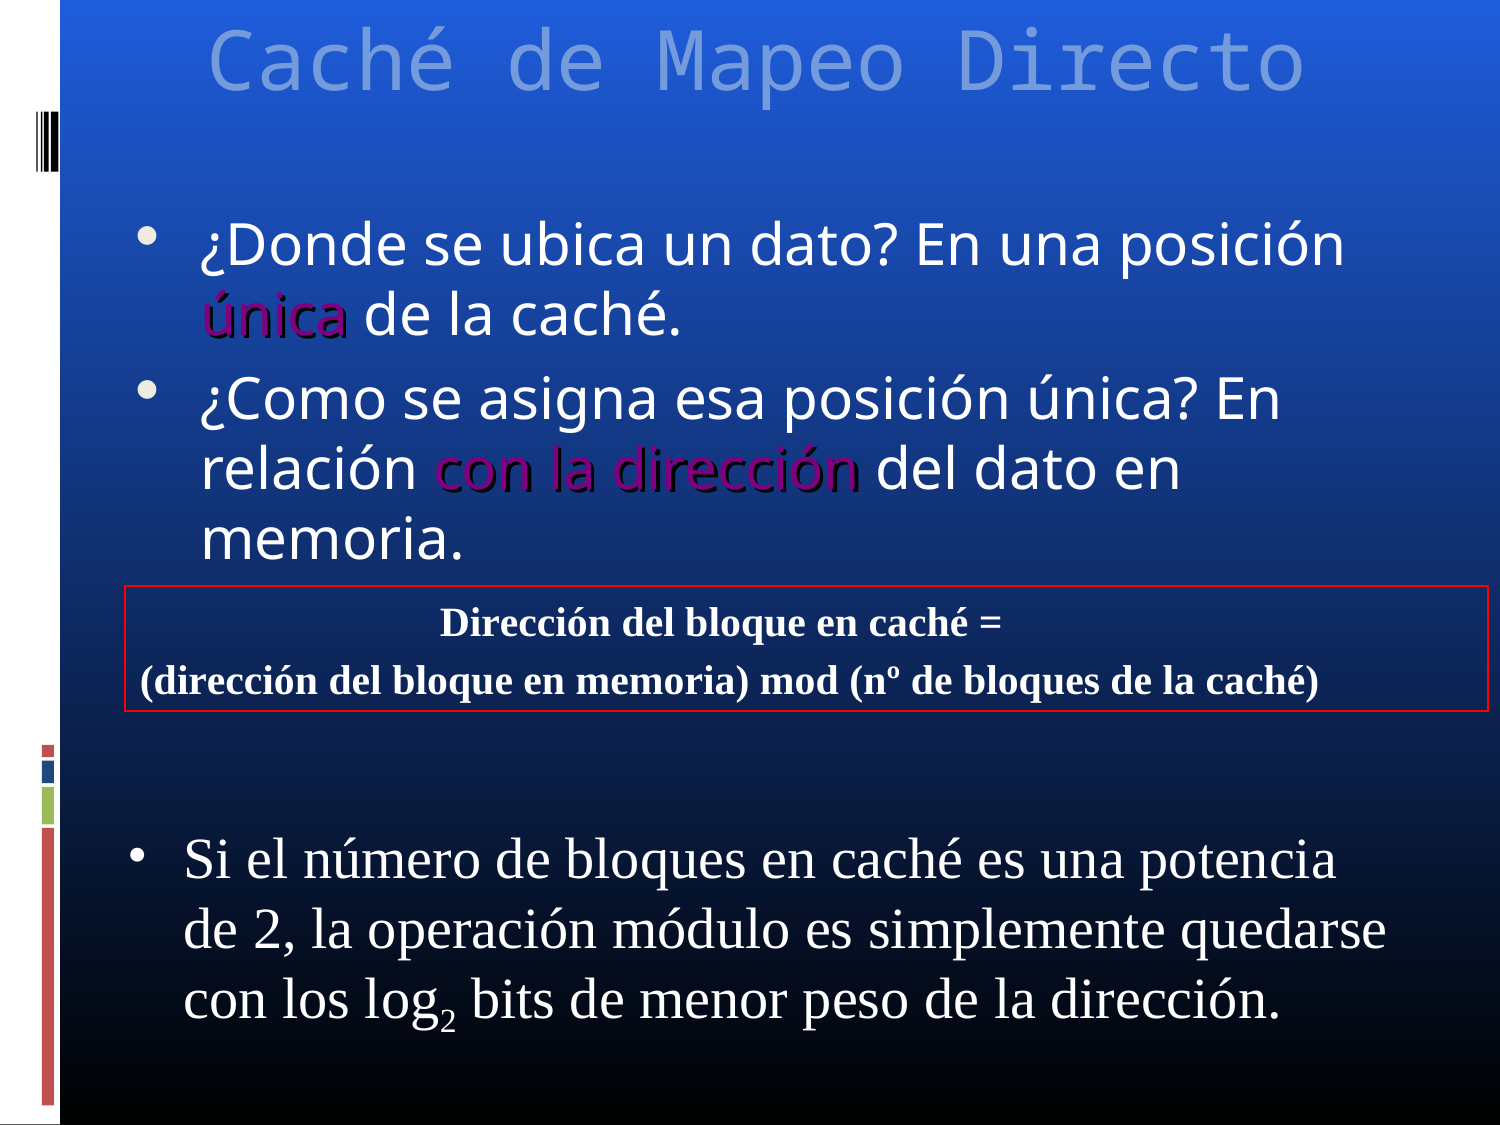

# Caché de Mapeo Directo
¿Donde se ubica un dato? En una posición única de la caché.
¿Como se asigna esa posición única? En relación con la dirección del dato en memoria.
		Dirección del bloque en caché =
(dirección del bloque en memoria) mod (nº de bloques de la caché)
Si el número de bloques en caché es una potencia de 2, la operación módulo es simplemente quedarse con los log2 bits de menor peso de la dirección.